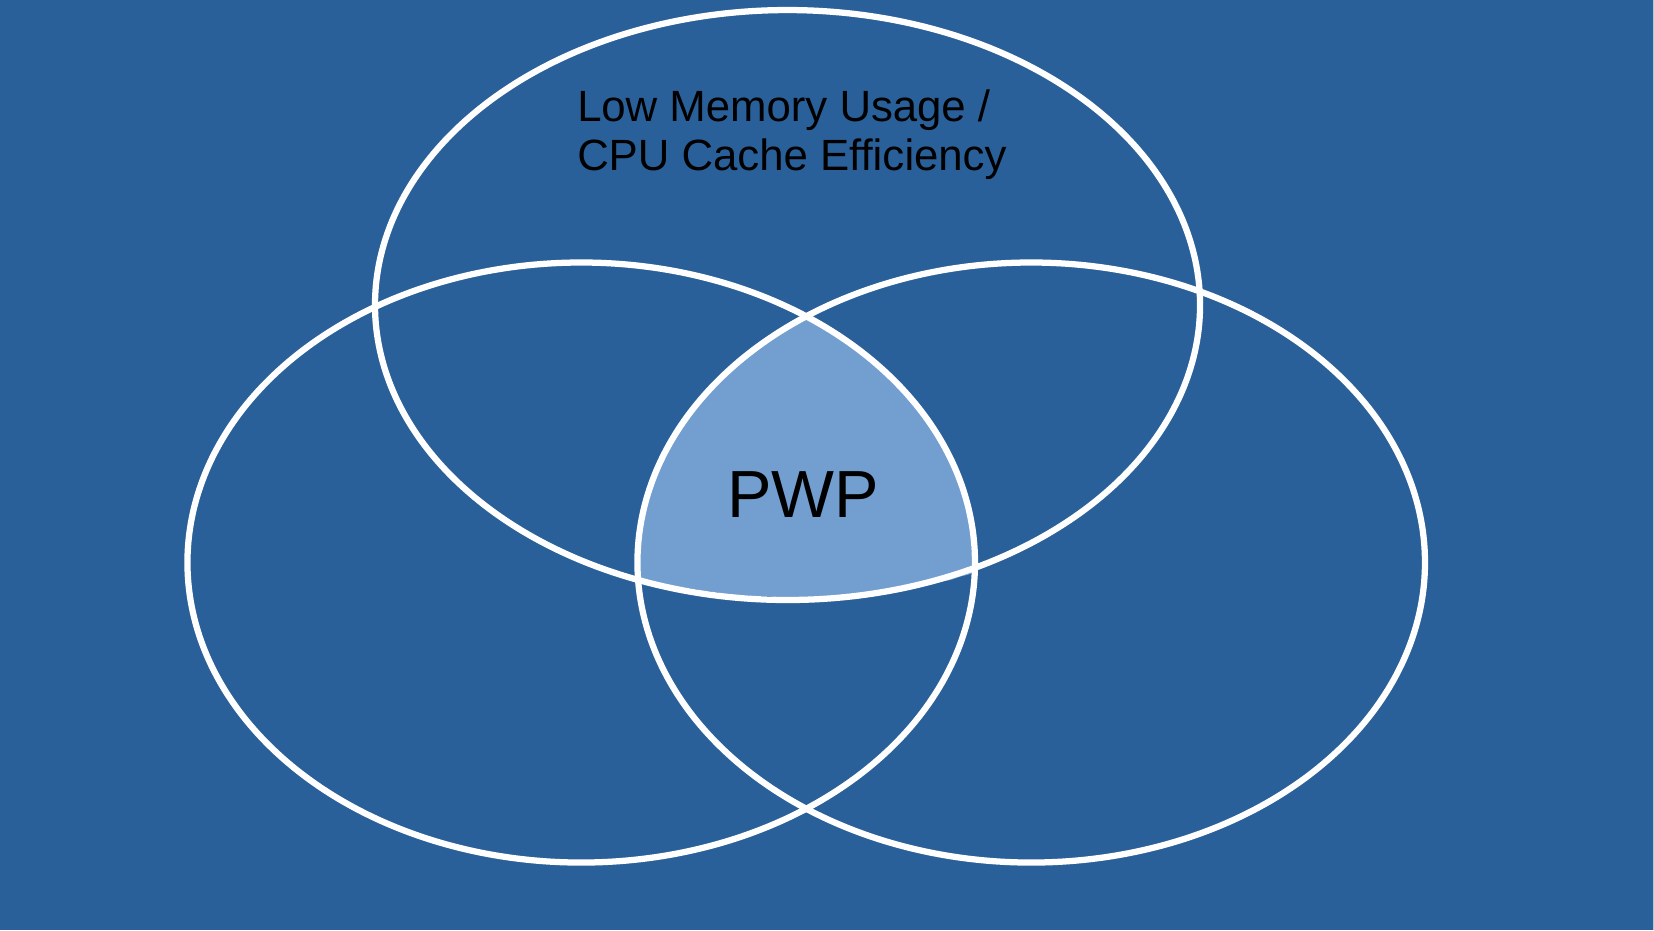

Low Memory Usage /
CPU Cache Efficiency
PWP